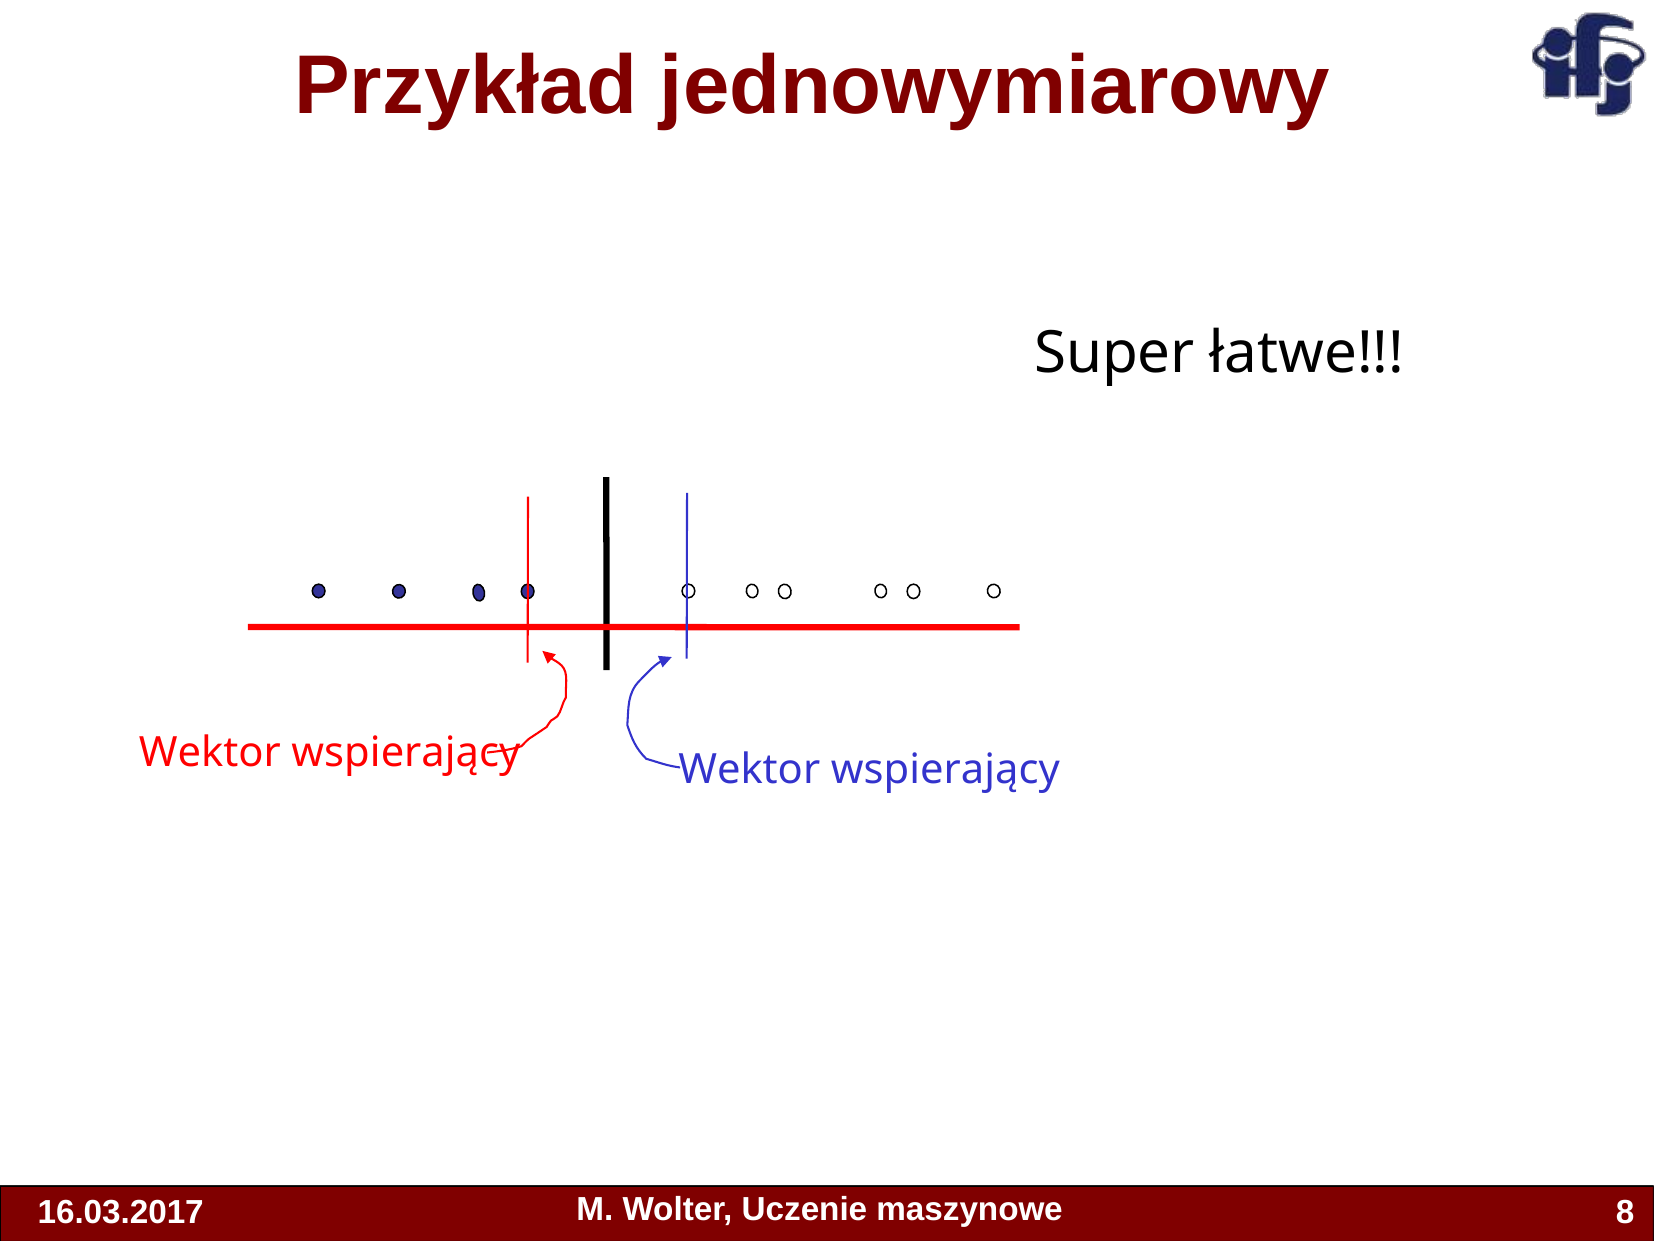

# Przykład jednowymiarowy
Super łatwe!!!
Wektor wspierający
Wektor wspierający
7.11.2007
Marcin Wolter, "Support Vector Machines"